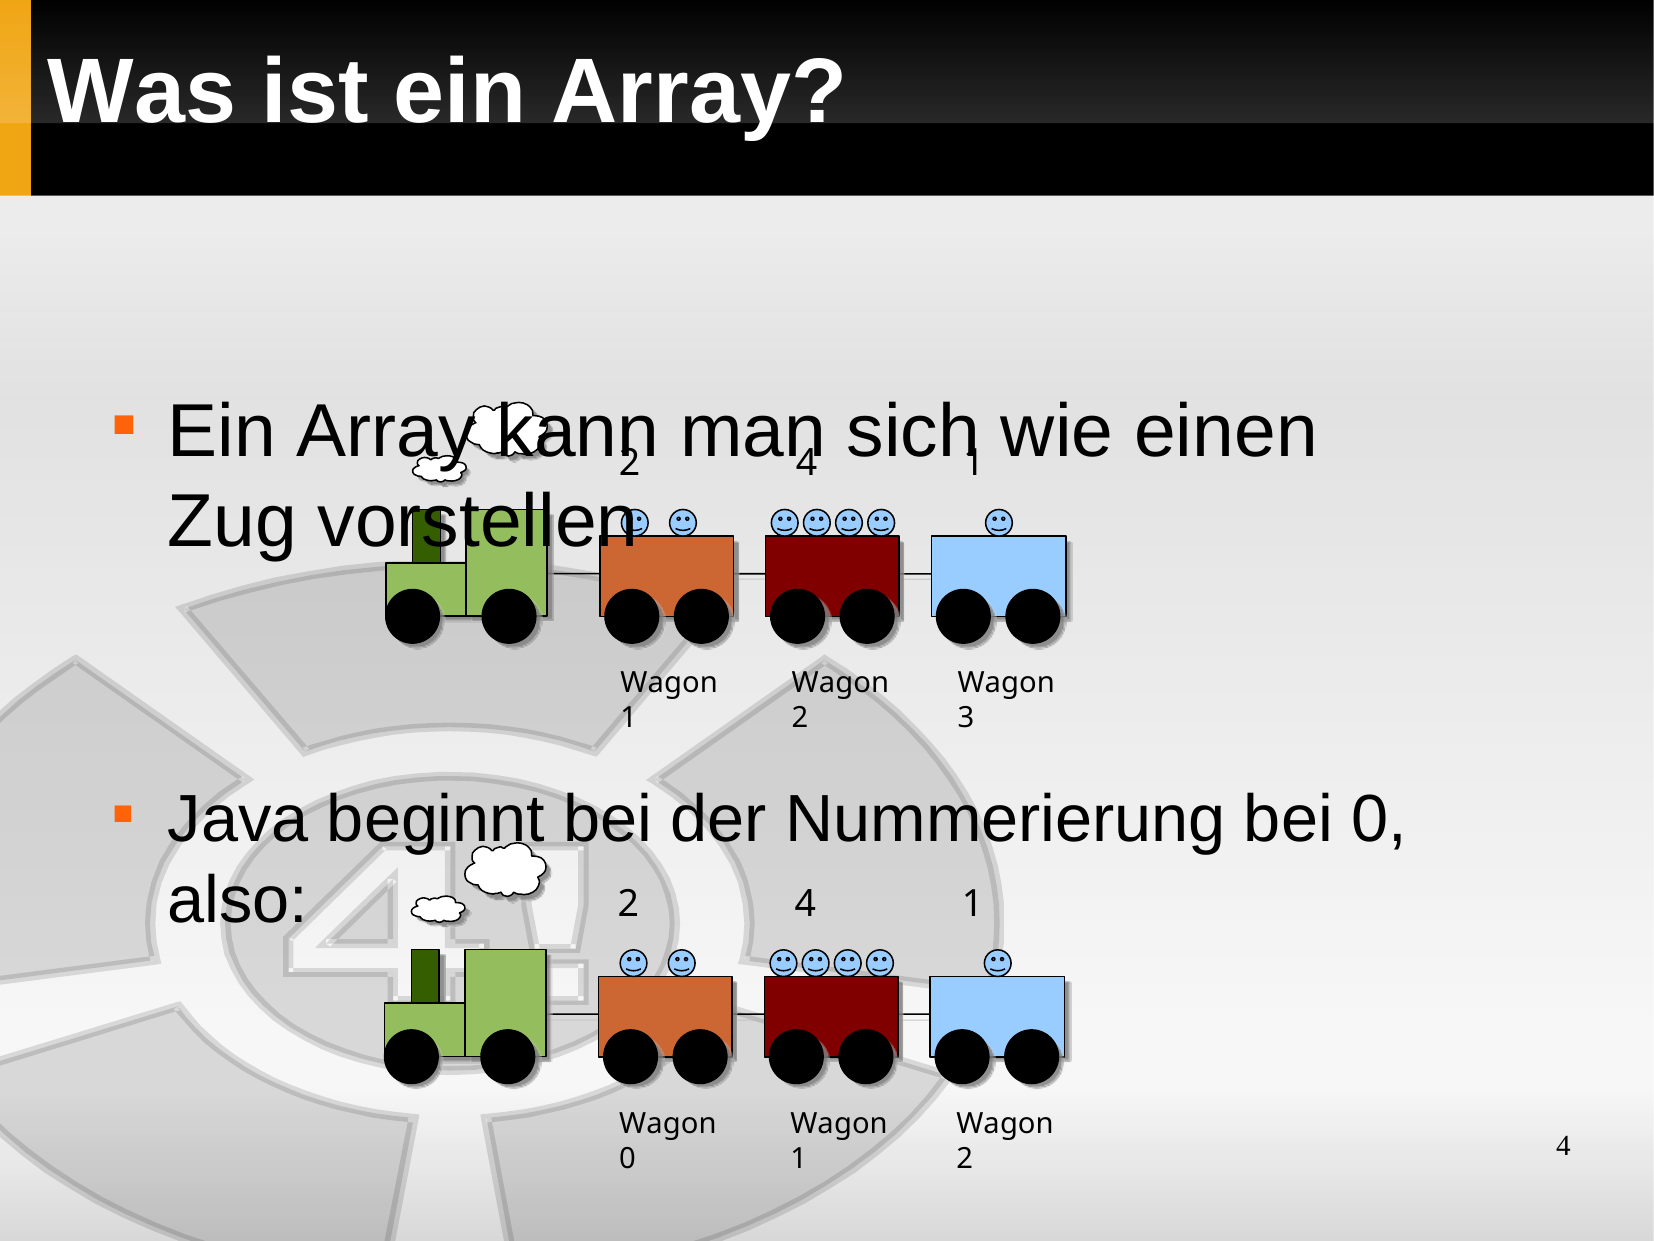

# Was ist ein Array?
Ein Array kann man sich wie einen Zug vorstellen
2 4 1
Wagon1
Wagon2
Wagon3
Java beginnt bei der Nummerierung bei 0, also:
2 4 1
Wagon0
Wagon1
Wagon2
4